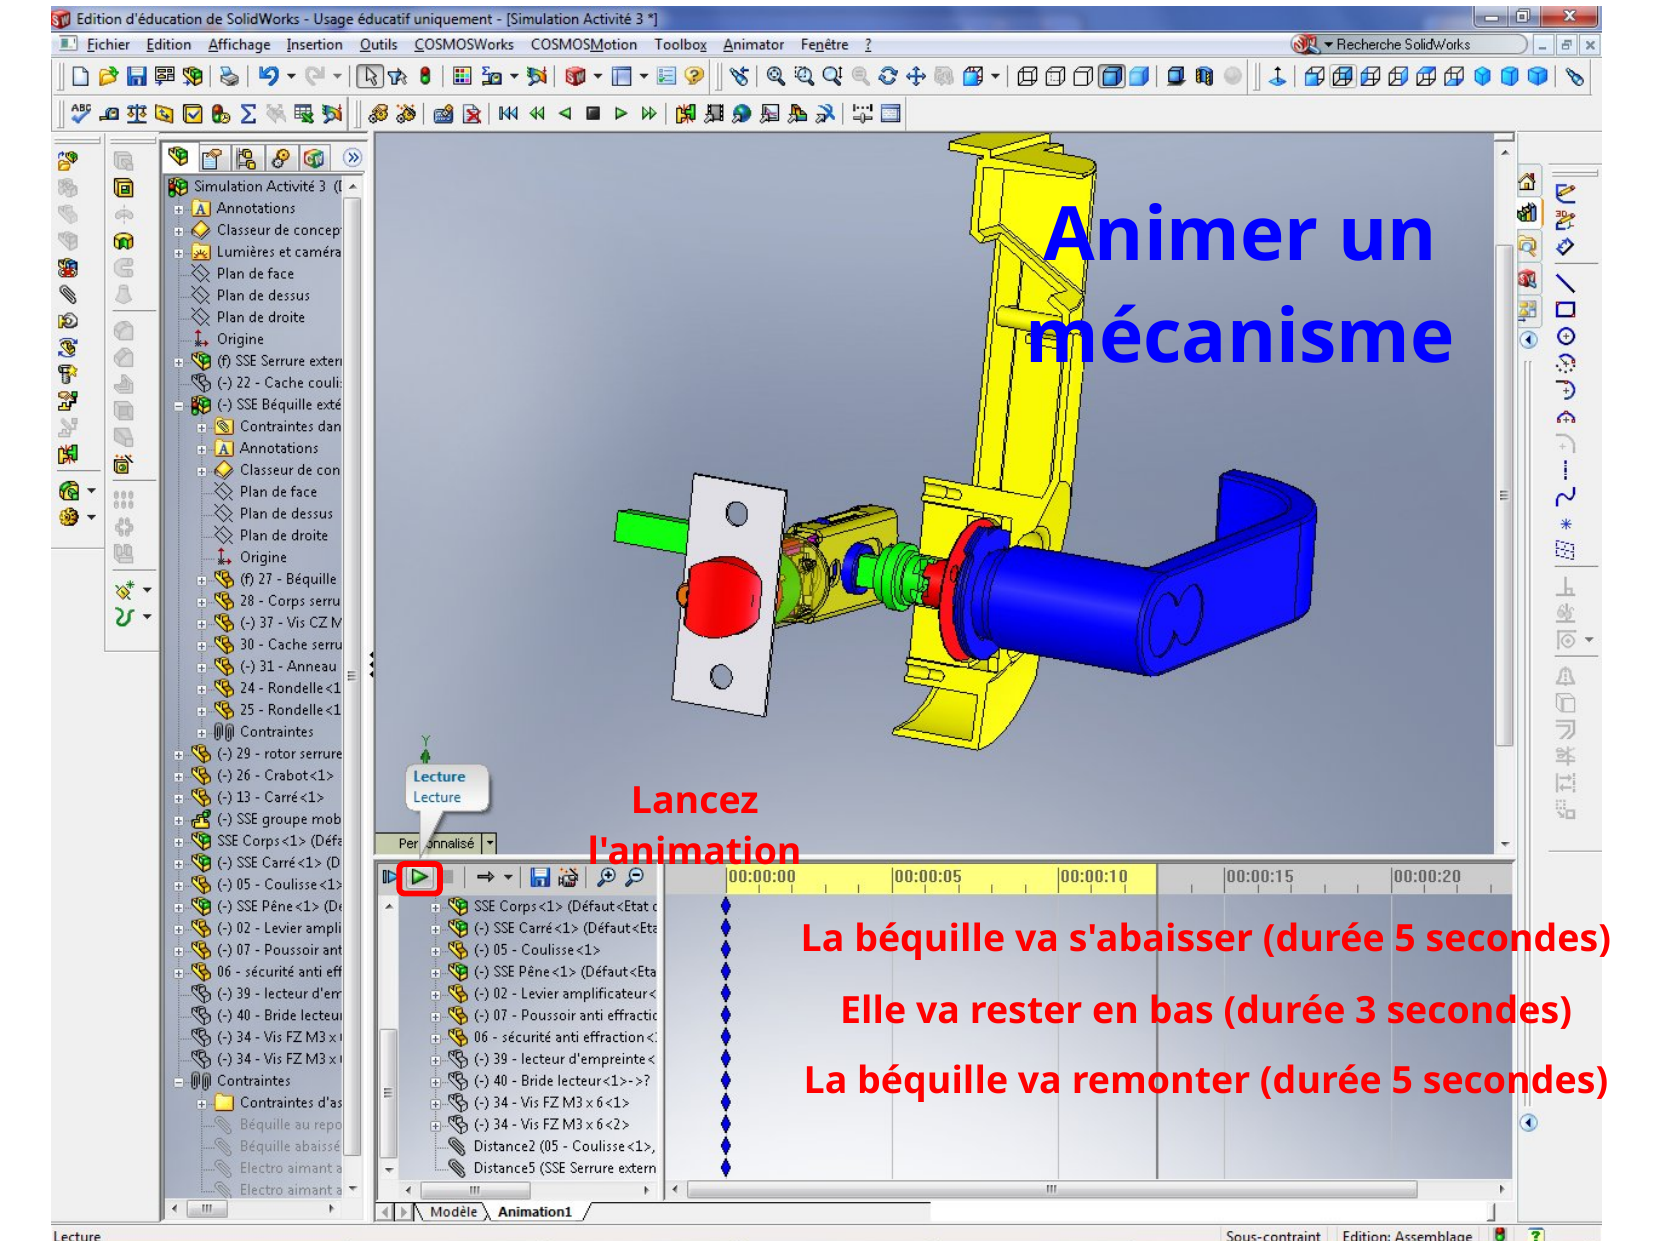

Animer un mécanisme
Lancez l'animation
La béquille va s'abaisser (durée 5 secondes)
Elle va rester en bas (durée 3 secondes)
La béquille va remonter (durée 5 secondes)